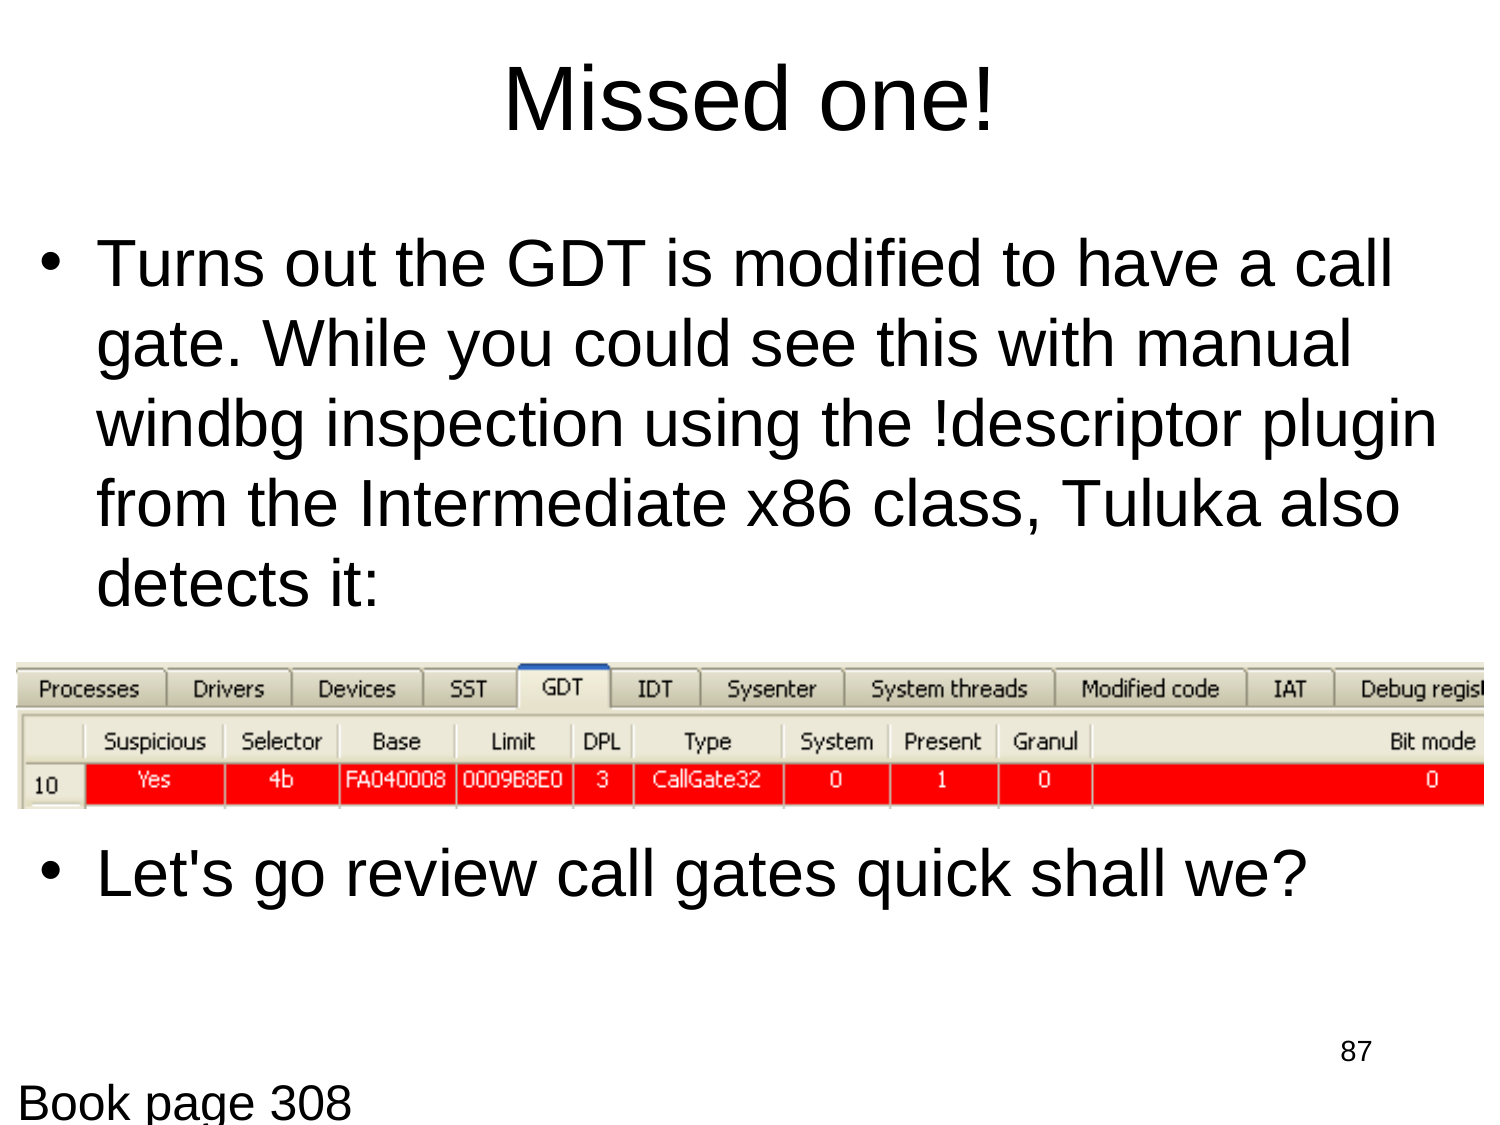

# Missed one!
Turns out the GDT is modified to have a call gate. While you could see this with manual windbg inspection using the !descriptor plugin from the Intermediate x86 class, Tuluka also detects it:
Let's go review call gates quick shall we?
Book page 308